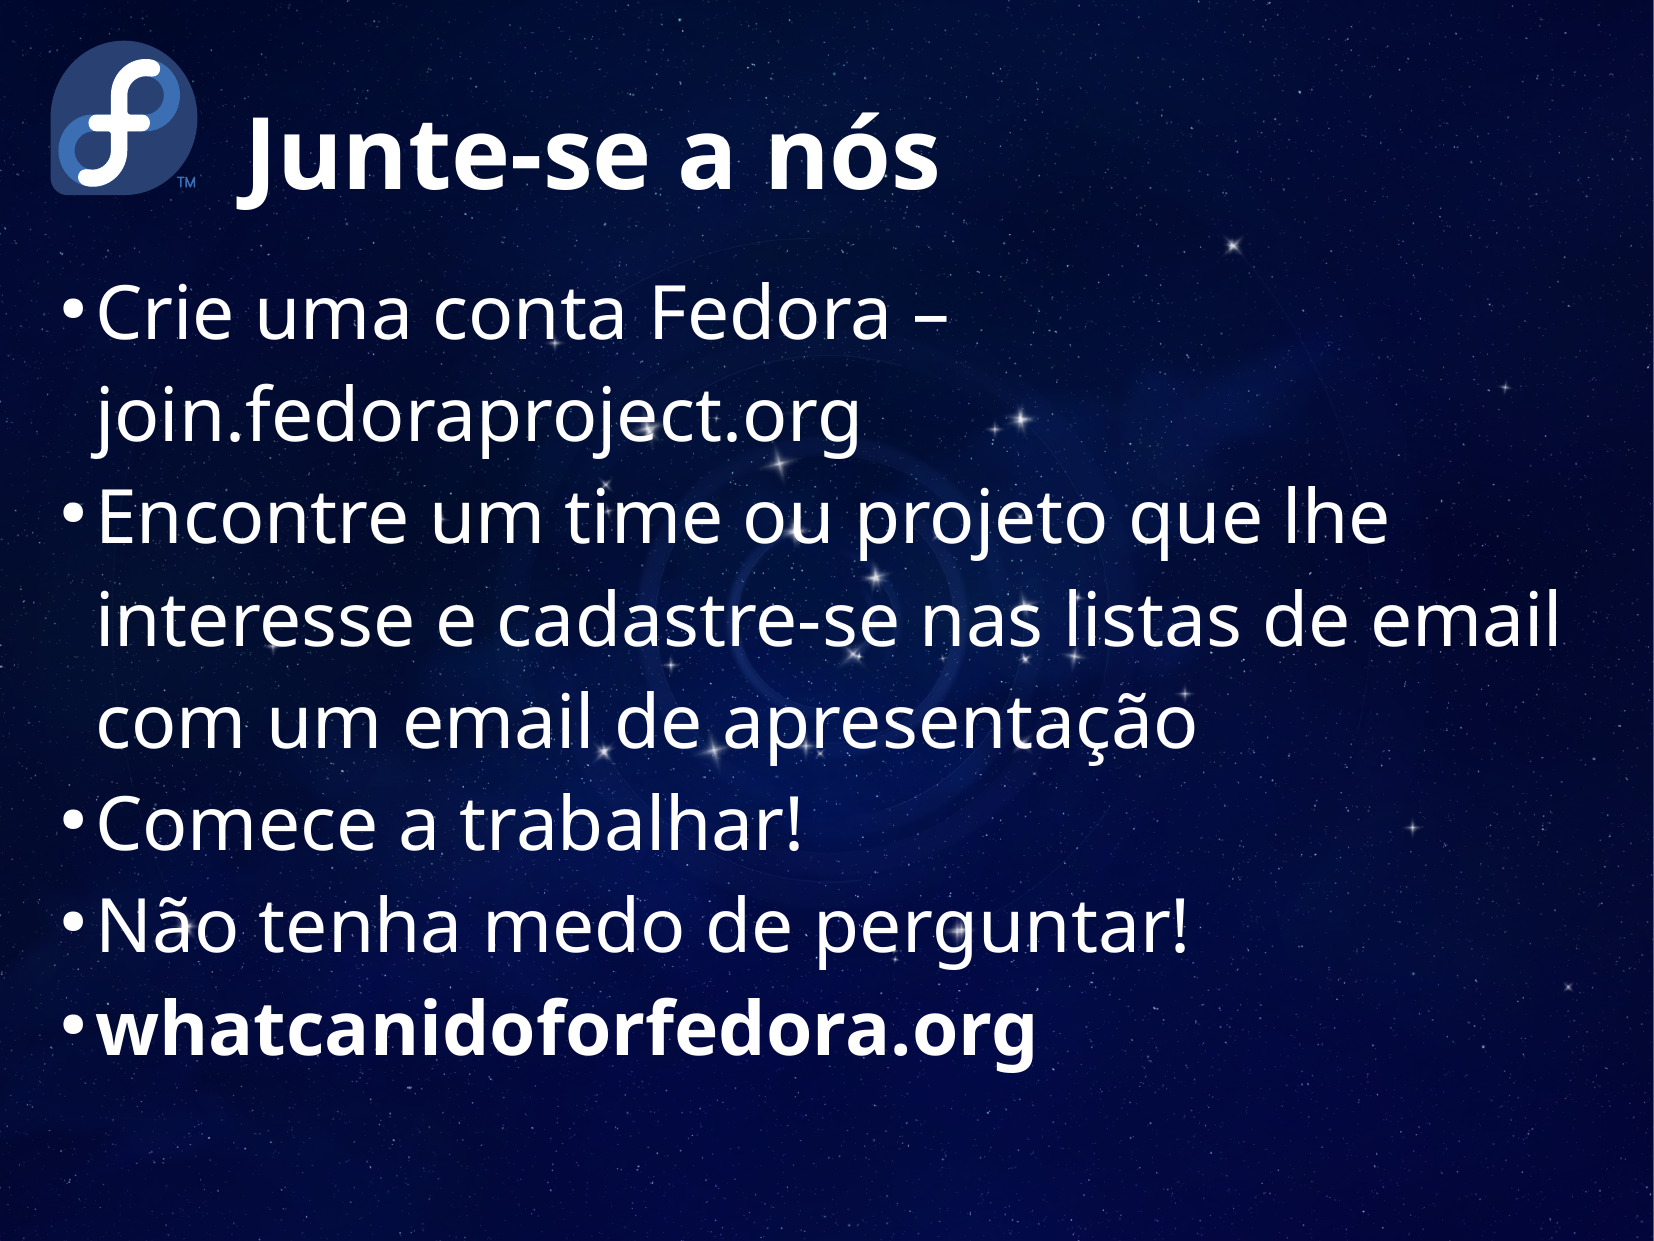

Junte-se a nós
Crie uma conta Fedora – join.fedoraproject.org
Encontre um time ou projeto que lhe interesse e cadastre-se nas listas de email com um email de apresentação
Comece a trabalhar!
Não tenha medo de perguntar!
whatcanidoforfedora.org